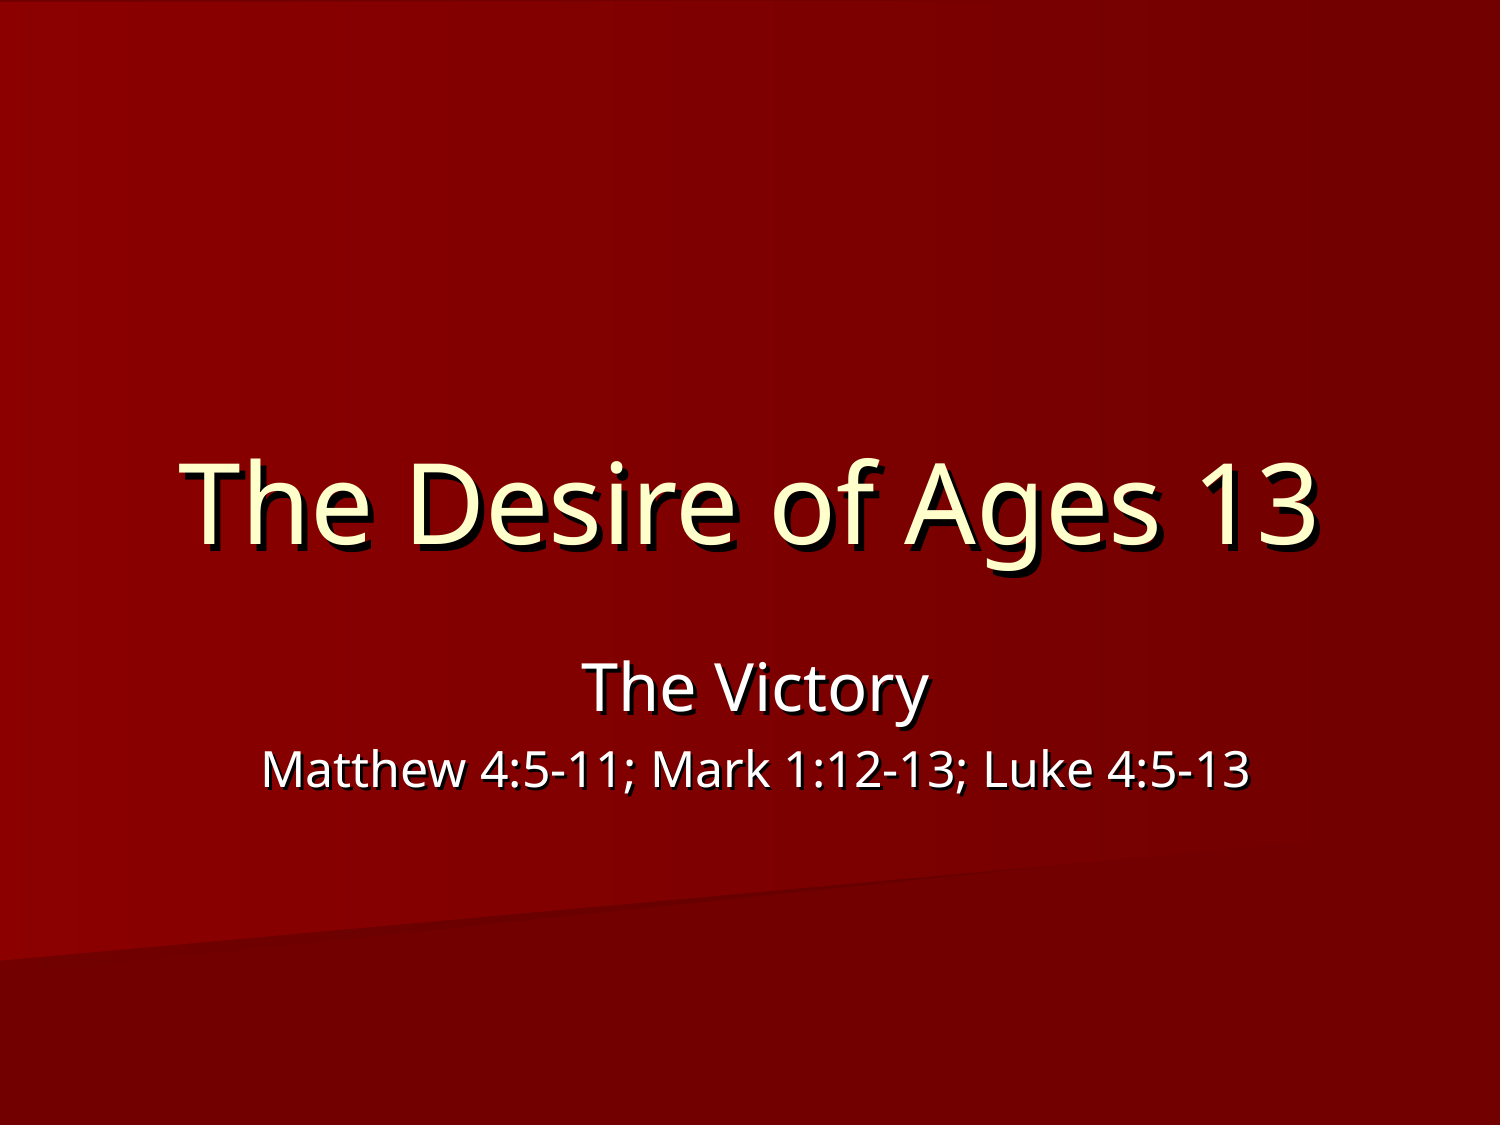

# The Desire of Ages 13
The Victory
Matthew 4:5-11; Mark 1:12-13; Luke 4:5-13